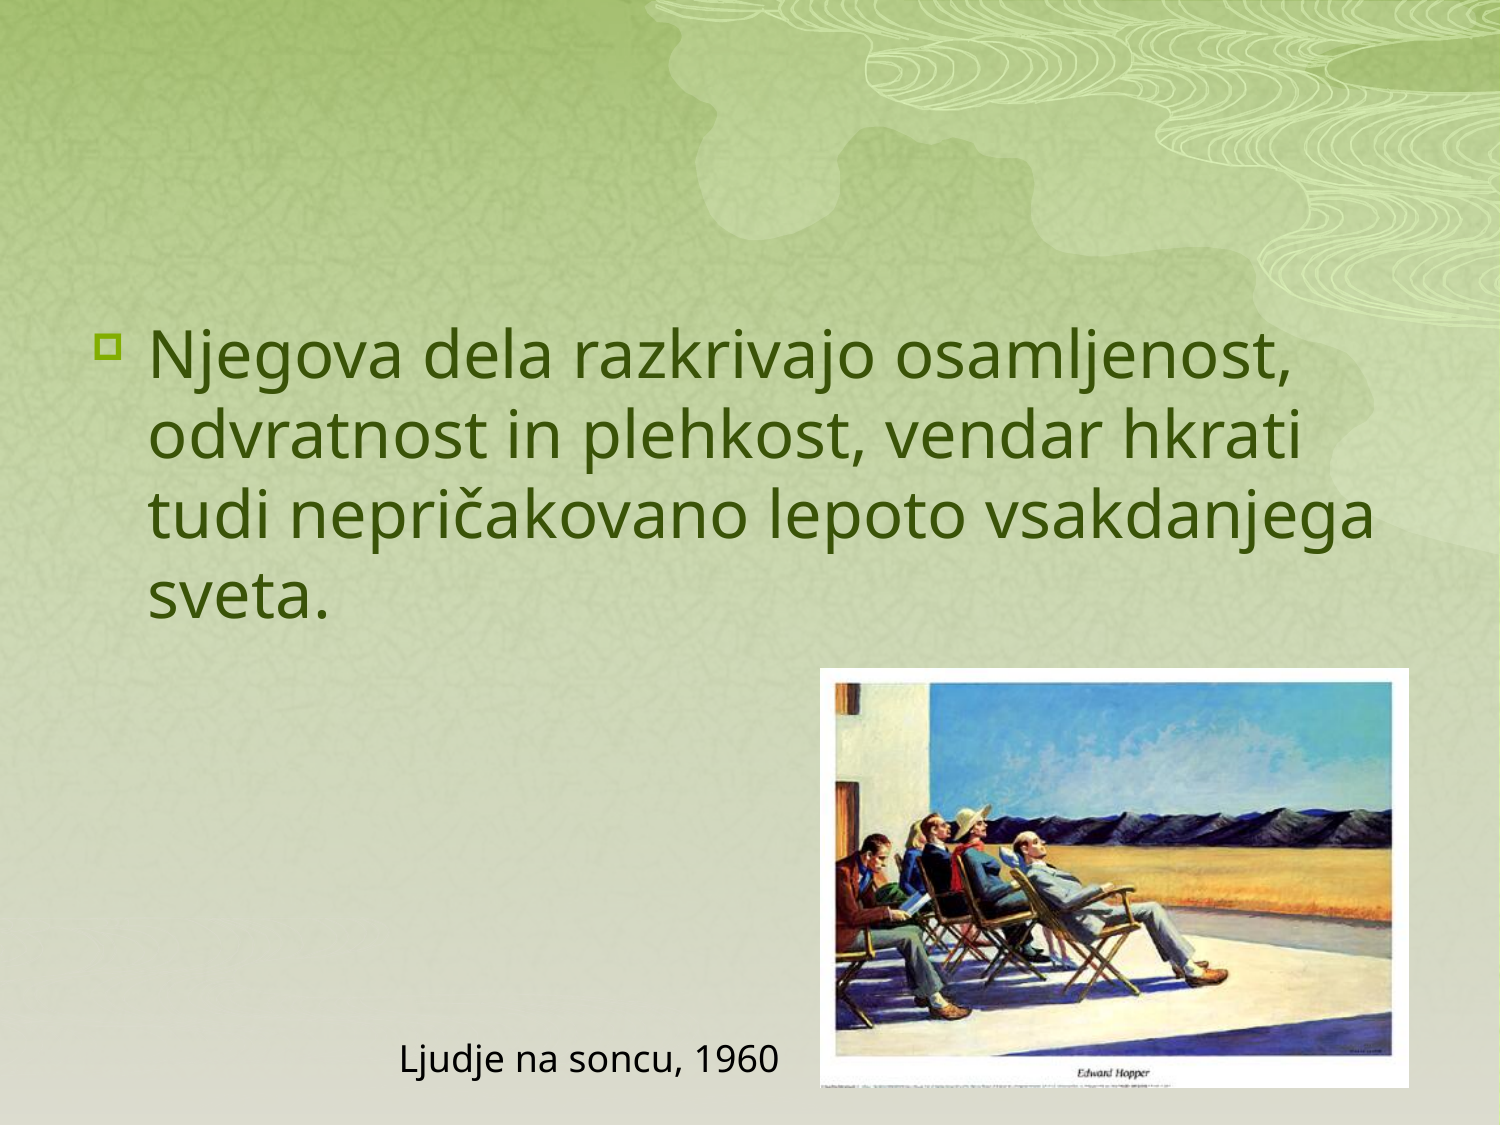

#
Njegova dela razkrivajo osamljenost, odvratnost in plehkost, vendar hkrati tudi nepričakovano lepoto vsakdanjega sveta.
Ljudje na soncu, 1960